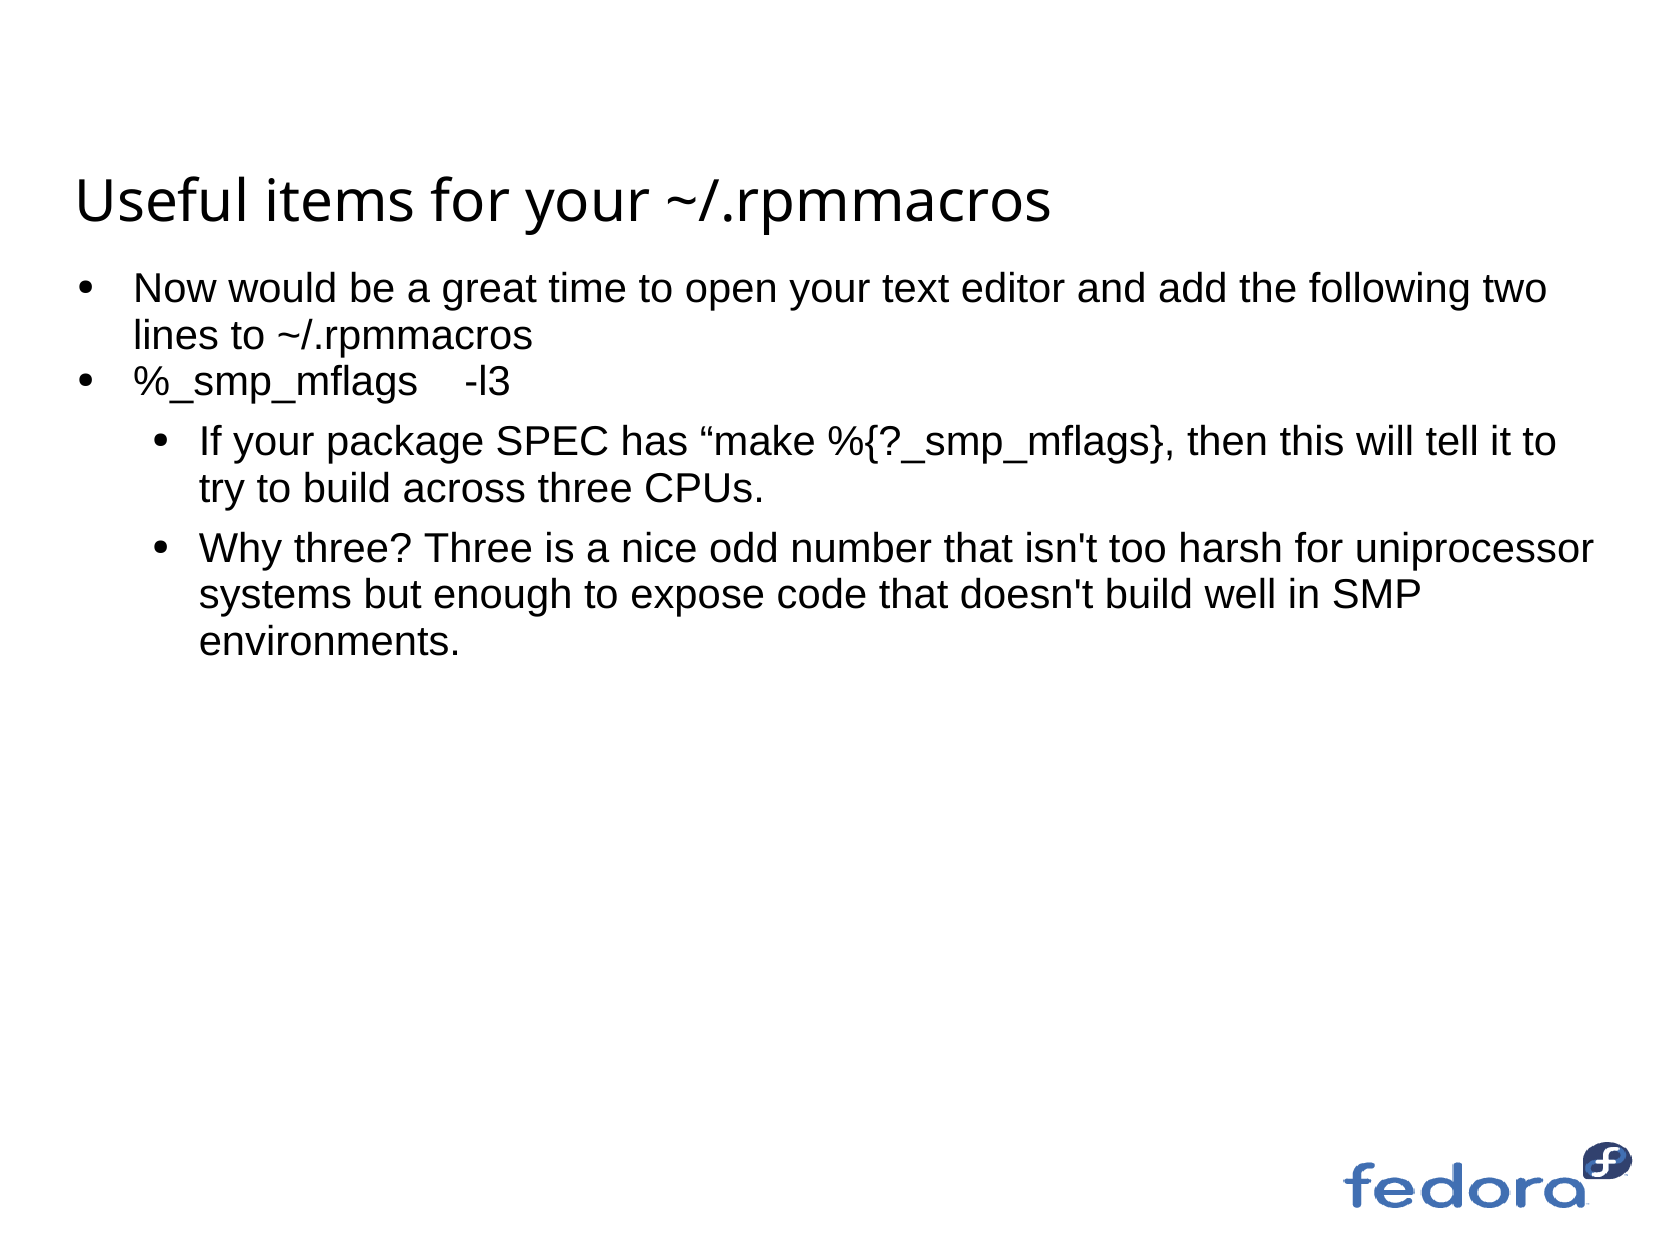

# Useful items for your ~/.rpmmacros
Now would be a great time to open your text editor and add the following two lines to ~/.rpmmacros
%_smp_mflags -l3
If your package SPEC has “make %{?_smp_mflags}, then this will tell it to try to build across three CPUs.
Why three? Three is a nice odd number that isn't too harsh for uniprocessor systems but enough to expose code that doesn't build well in SMP environments.